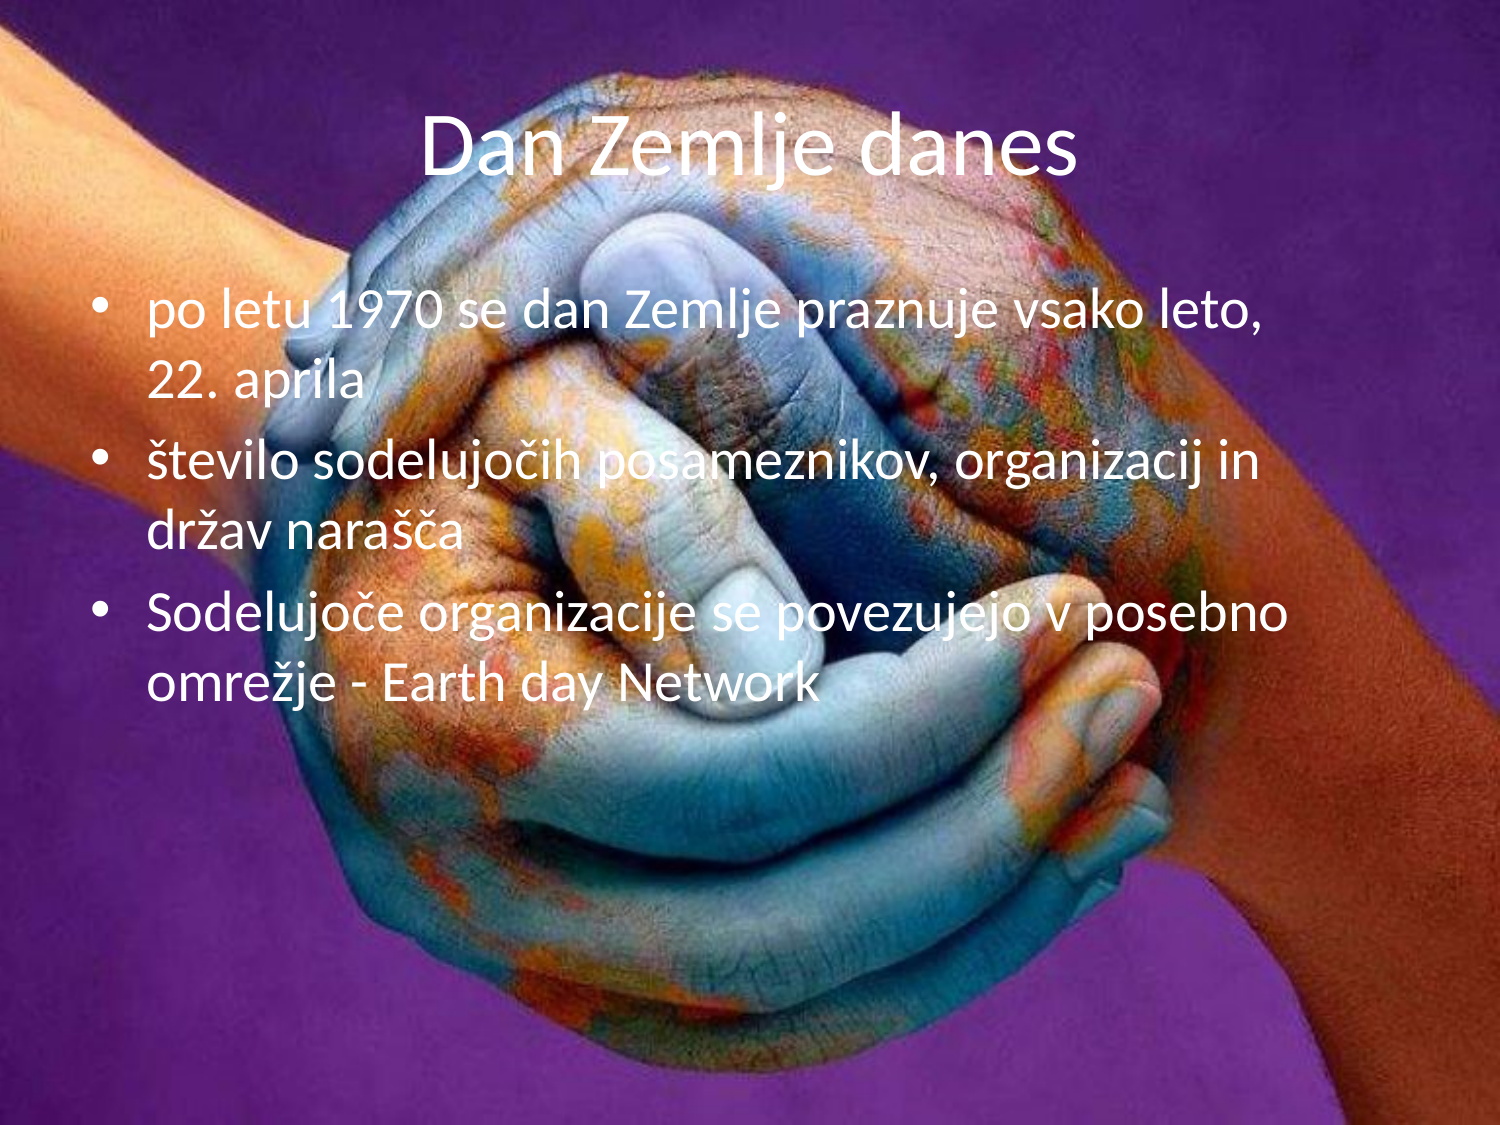

# Dan Zemlje danes
po letu 1970 se dan Zemlje praznuje vsako leto, 22. aprila
število sodelujočih posameznikov, organizacij in držav narašča
Sodelujoče organizacije se povezujejo v posebno omrežje - Earth day Network